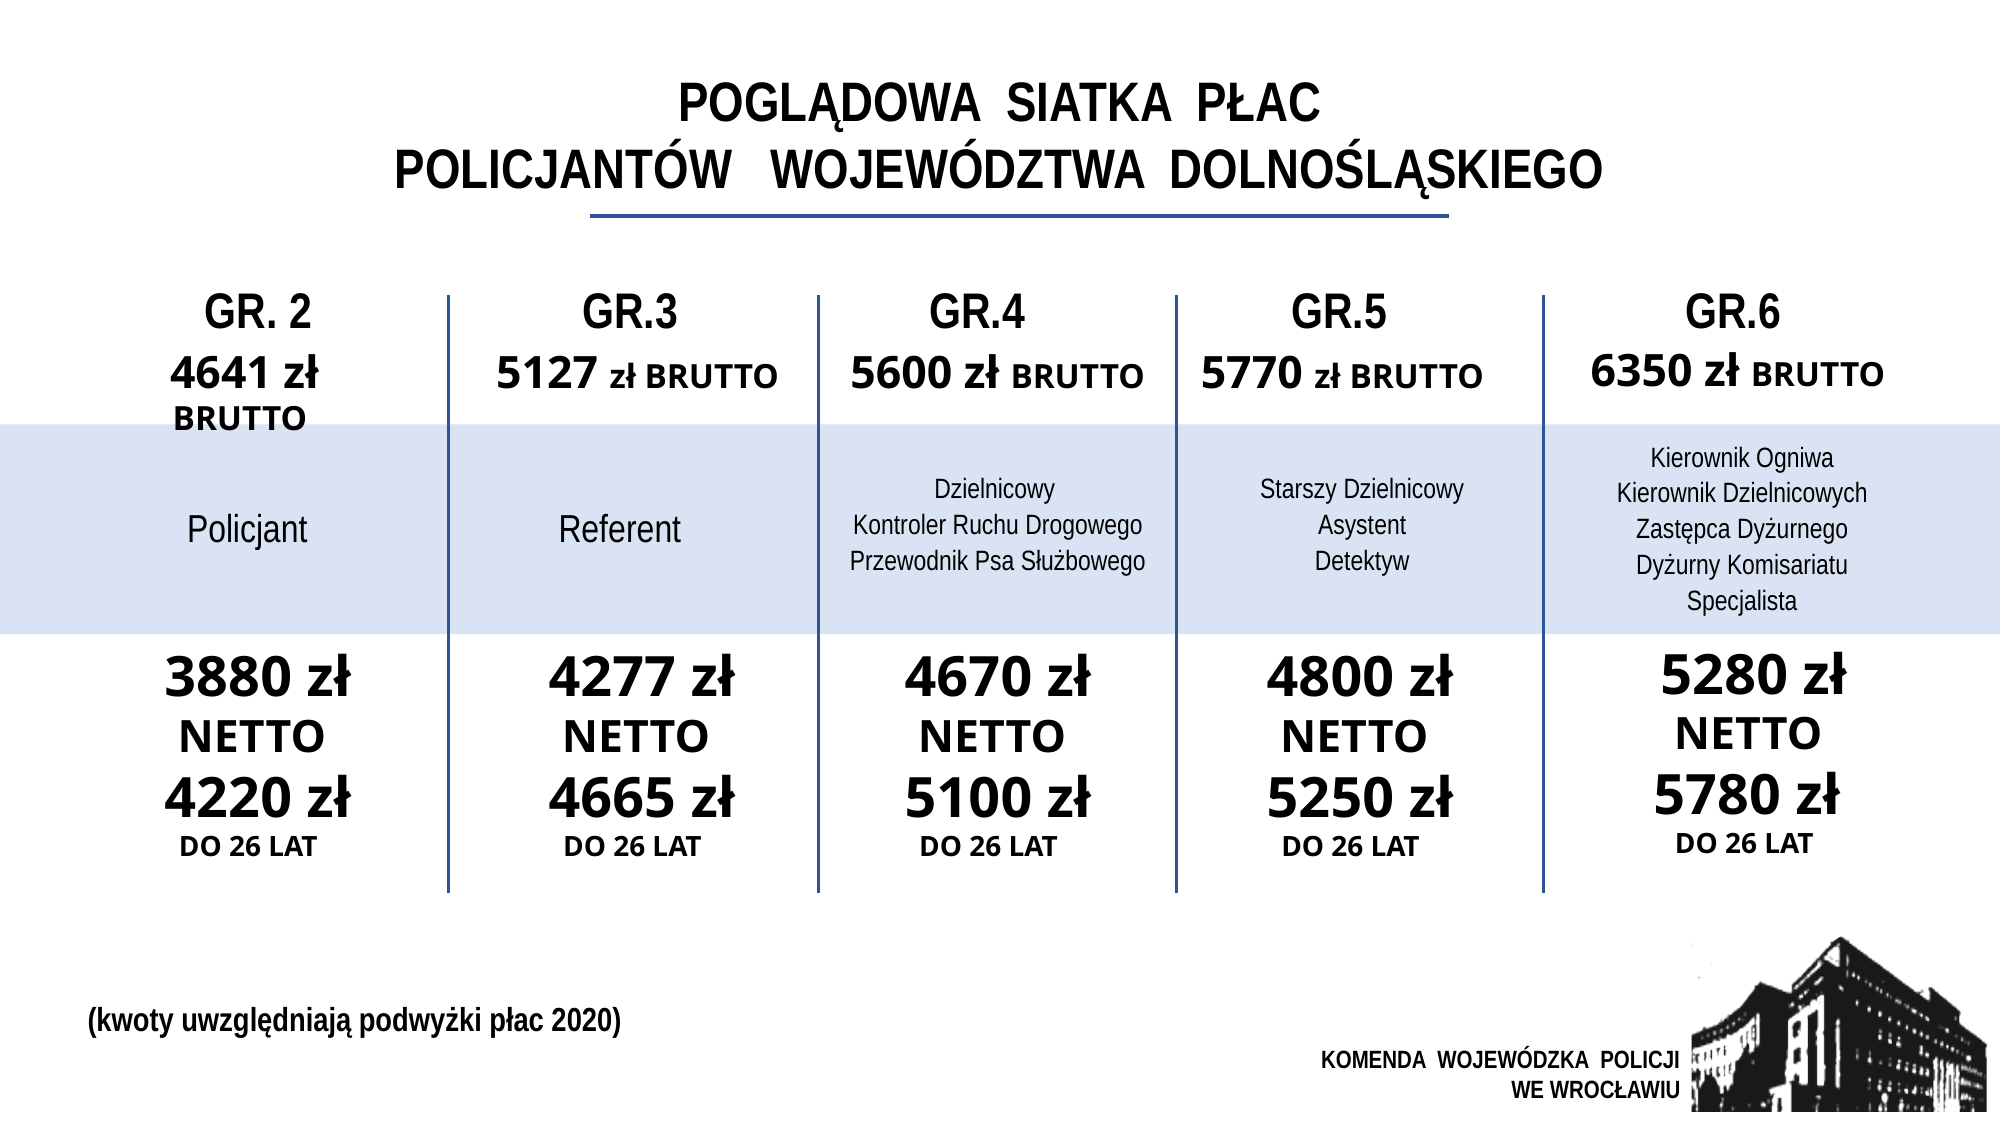

POGLĄDOWA SIATKA PŁAC
POLICJANTÓW WOJEWÓDZTWA DOLNOŚLĄSKIEGO
GR. 2
GR.3
GR.4
GR.5
GR.6
 6350 zł BRUTTO
 4641 zł BRUTTO
 5127 zł BRUTTO
 5600 zł BRUTTO
 5770 zł BRUTTO
Kierownik Ogniwa
Kierownik Dzielnicowych
Zastępca Dyżurnego
Dyżurny Komisariatu
Specjalista
Dzielnicowy
Kontroler Ruchu Drogowego
Przewodnik Psa Służbowego
Starszy Dzielnicowy
Asystent
Detektyw
Policjant
Referent
 5280 zł NETTO
 3880 zł NETTO
 4277 zł NETTO
 4670 zł NETTO
 4800 zł NETTO
 5780 zł
DO 26 LAT
 4220 zł
DO 26 LAT
 4665 zł
DO 26 LAT
 5100 zł
DO 26 LAT
 5250 zł
DO 26 LAT
(kwoty uwzględniają podwyżki płac 2020)
KOMENDA WOJEWÓDZKA POLICJI
WE WROCŁAWIU